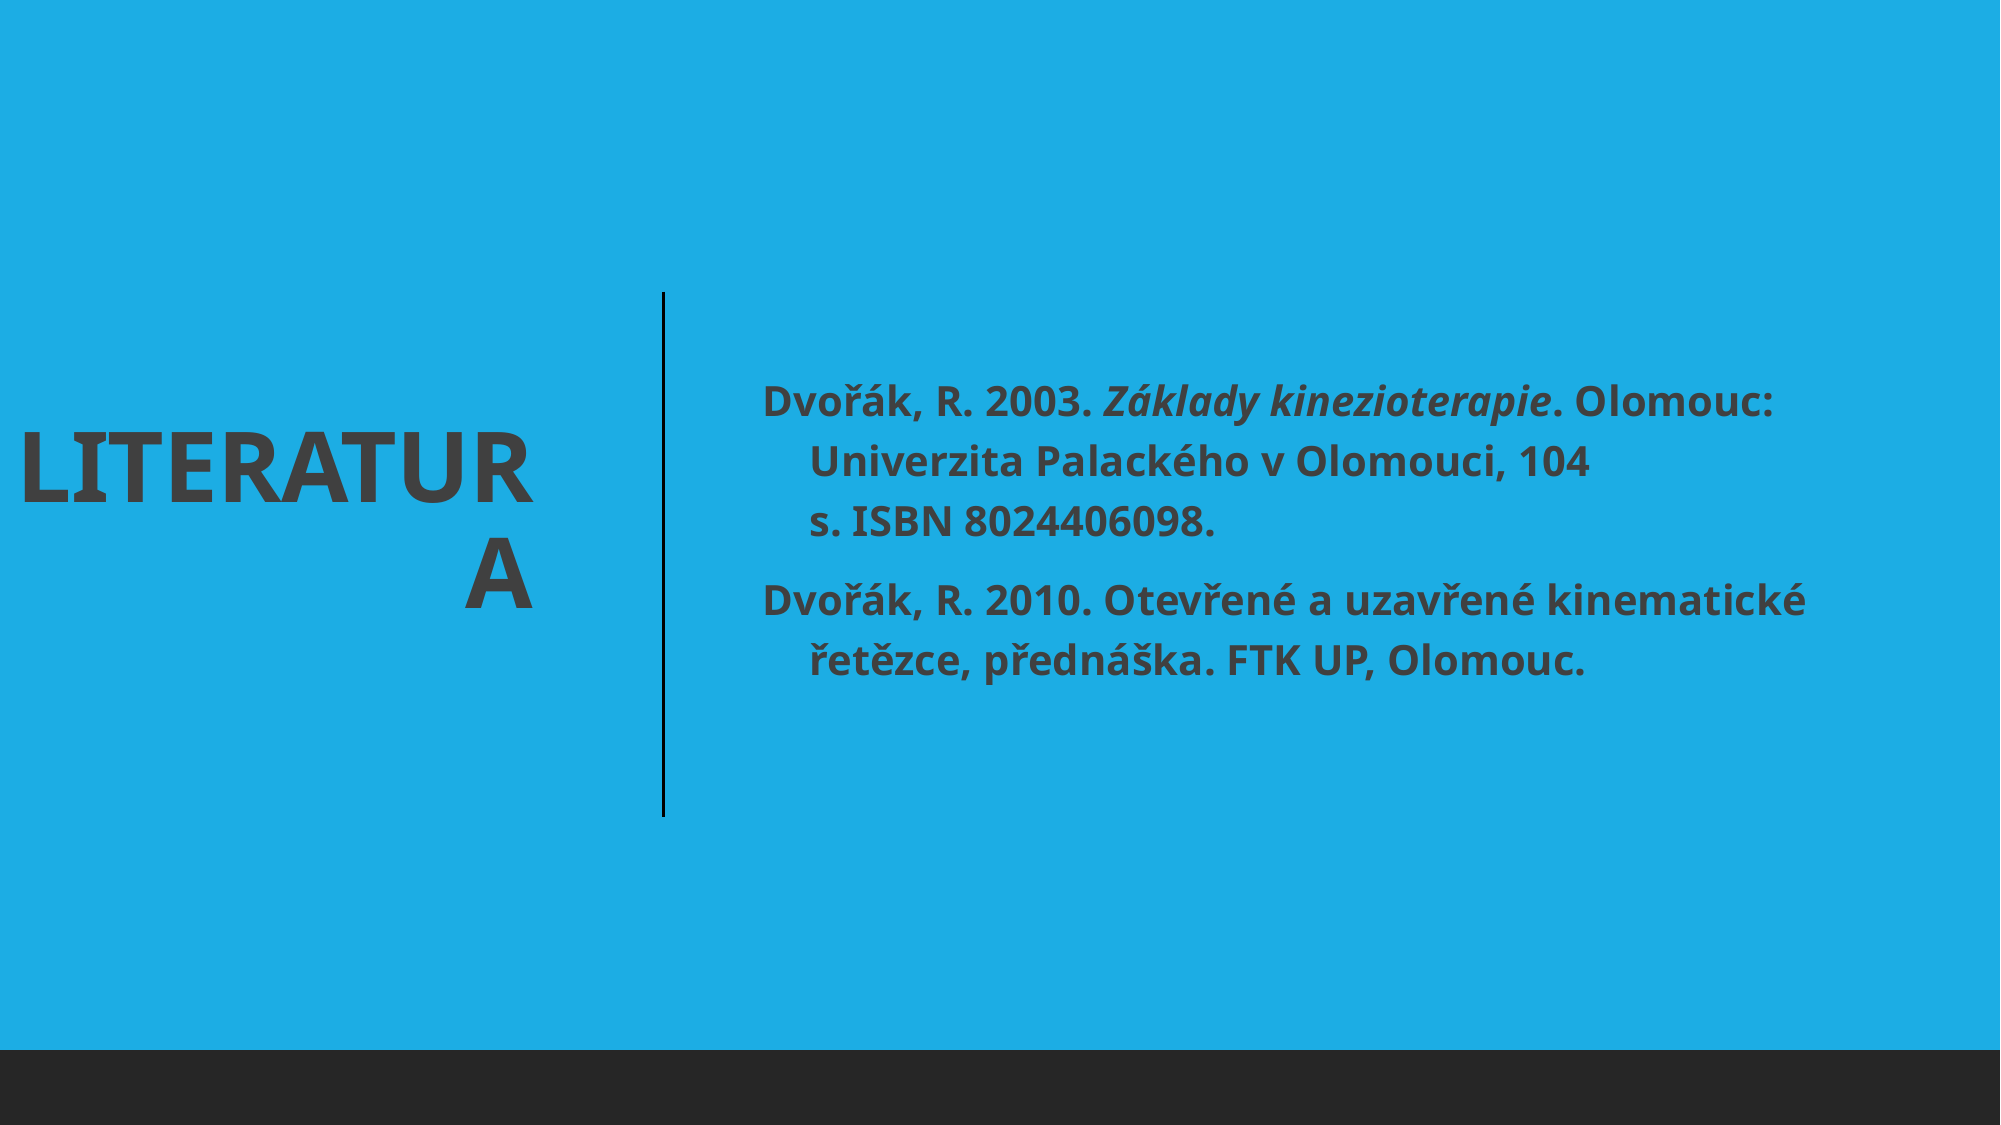

# LITERATURA
Dvořák, R. 2003. Základy kinezioterapie. Olomouc: Univerzita Palackého v Olomouci, 104 s. ISBN 8024406098.
Dvořák, R. 2010. Otevřené a uzavřené kinematické řetězce, přednáška. FTK UP, Olomouc.